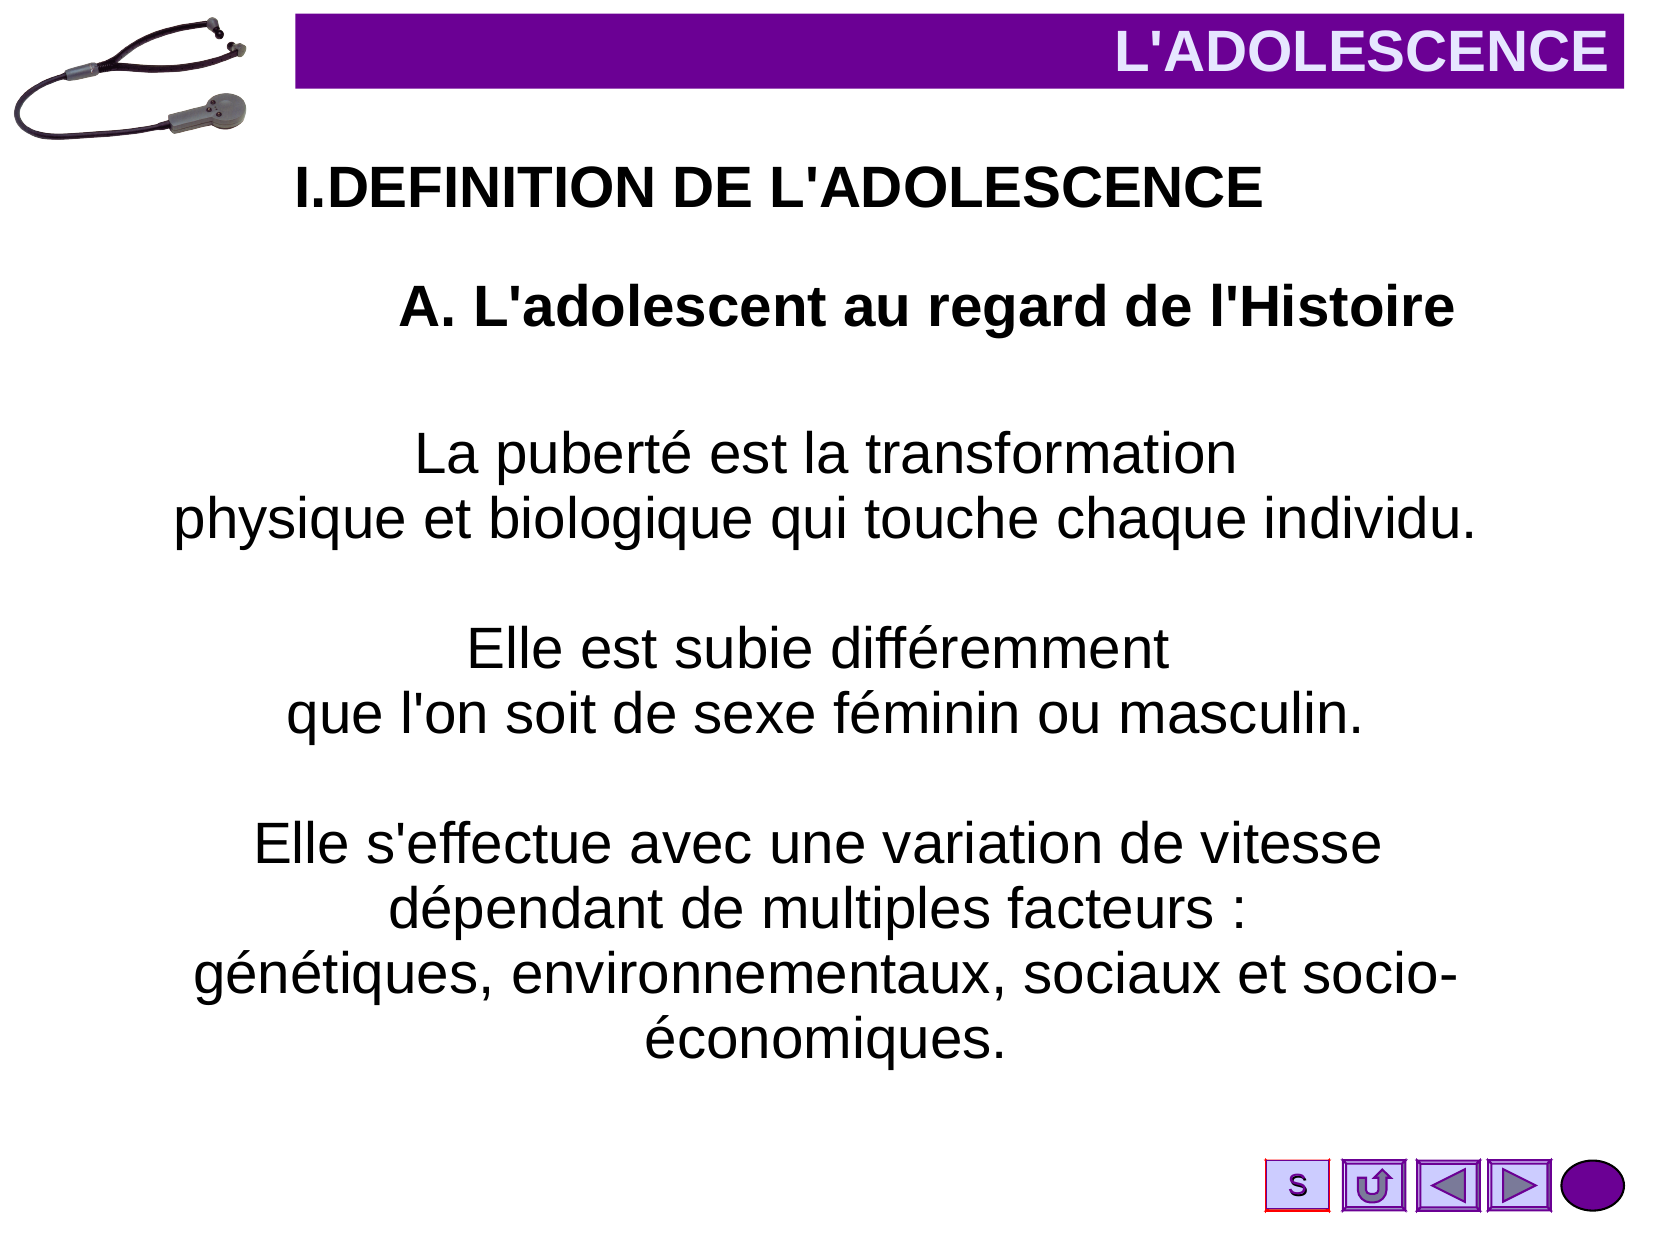

L'ADOLESCENCE
I.DEFINITION DE L'ADOLESCENCE
A. L'adolescent au regard de l'Histoire
La puberté est la transformation
physique et biologique qui touche chaque individu.
Elle est subie différemment
que l'on soit de sexe féminin ou masculin.
Elle s'effectue avec une variation de vitesse
dépendant de multiples facteurs :
génétiques, environnementaux, sociaux et socio-économiques.